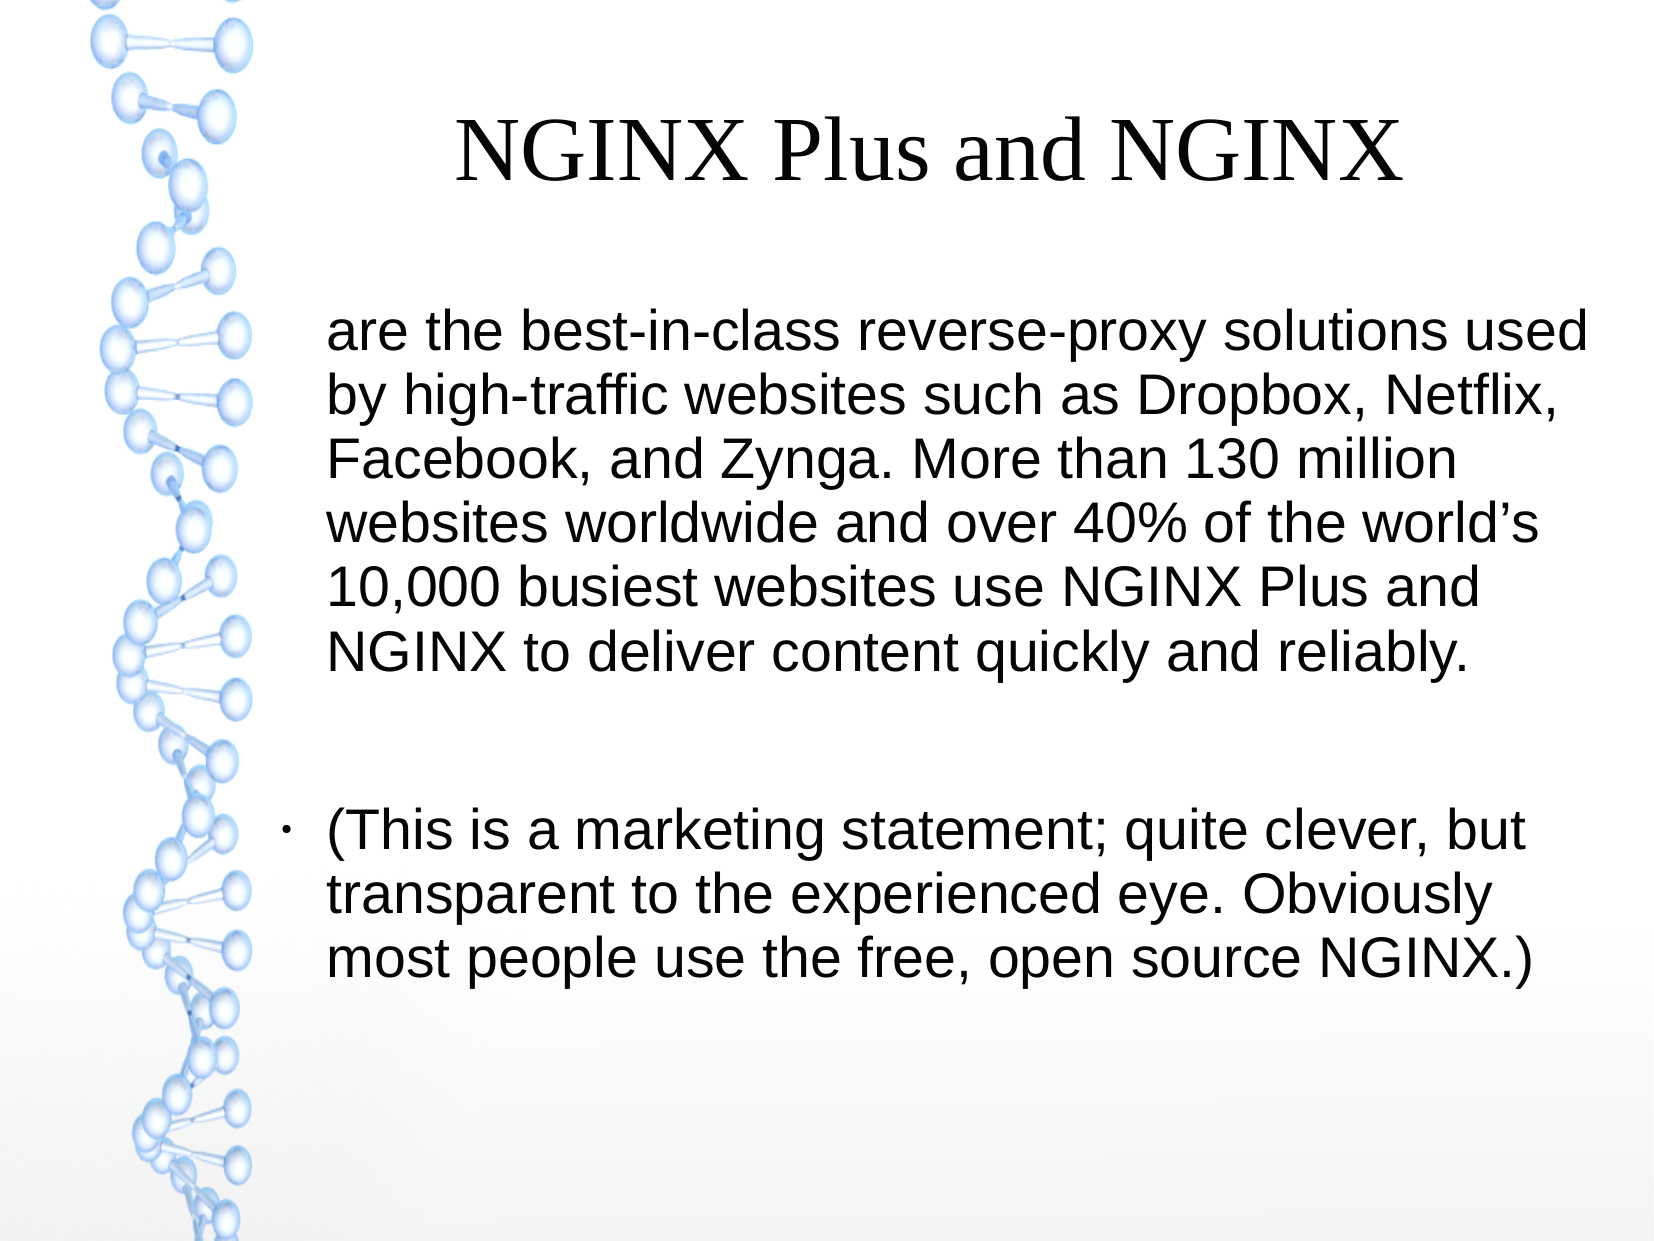

# NGINX Plus and NGINX
are the best-in-class reverse-proxy solutions used by high-traffic websites such as Dropbox, Netflix, Facebook, and Zynga. More than 130 million websites worldwide and over 40% of the world’s 10,000 busiest websites use NGINX Plus and NGINX to deliver content quickly and reliably.
(This is a marketing statement; quite clever, but transparent to the experienced eye. Obviously most people use the free, open source NGINX.)